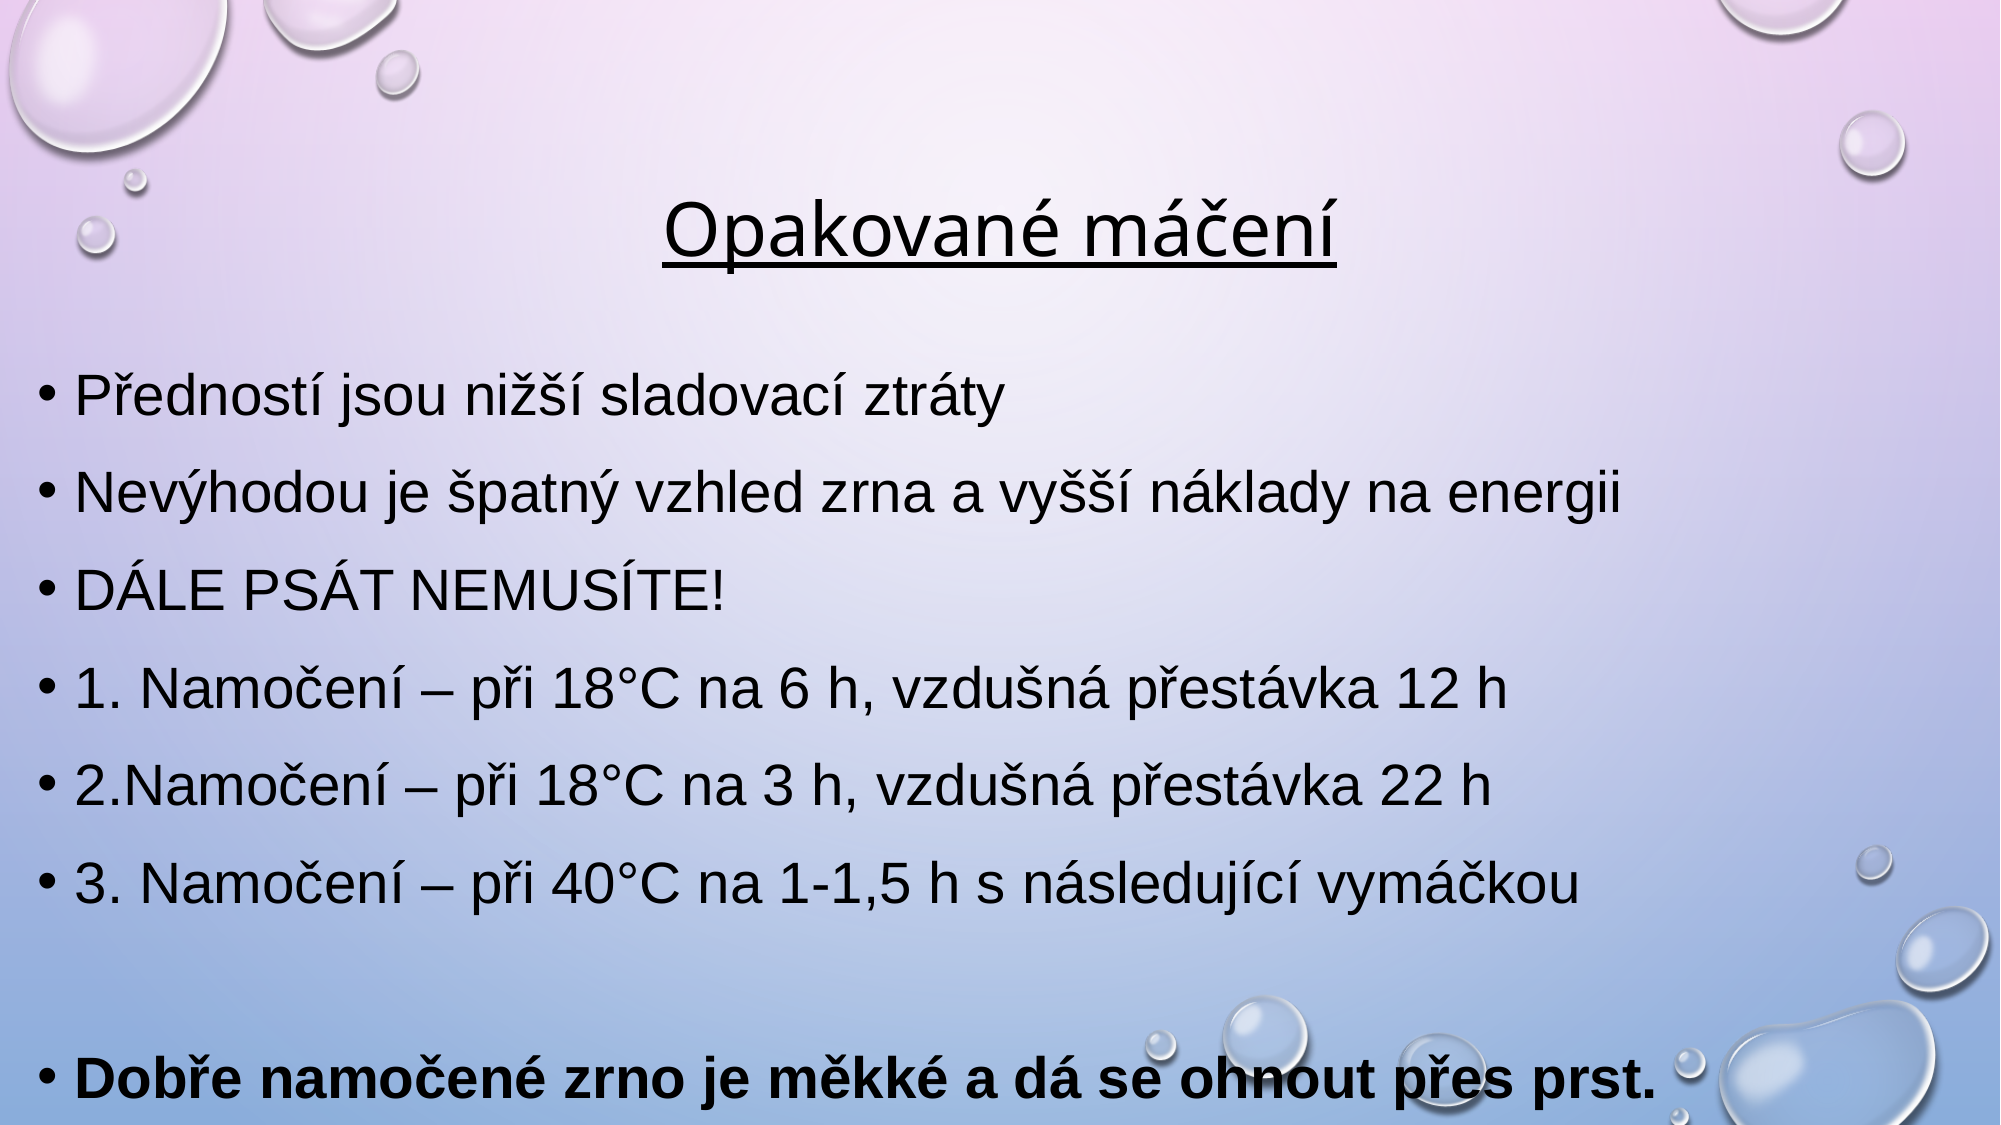

# Opakované máčení
Předností jsou nižší sladovací ztráty
Nevýhodou je špatný vzhled zrna a vyšší náklady na energii
DÁLE PSÁT NEMUSÍTE!
1. Namočení – při 18°C na 6 h, vzdušná přestávka 12 h
2.Namočení – při 18°C na 3 h, vzdušná přestávka 22 h
3. Namočení – při 40°C na 1-1,5 h s následující vymáčkou
Dobře namočené zrno je měkké a dá se ohnout přes prst.